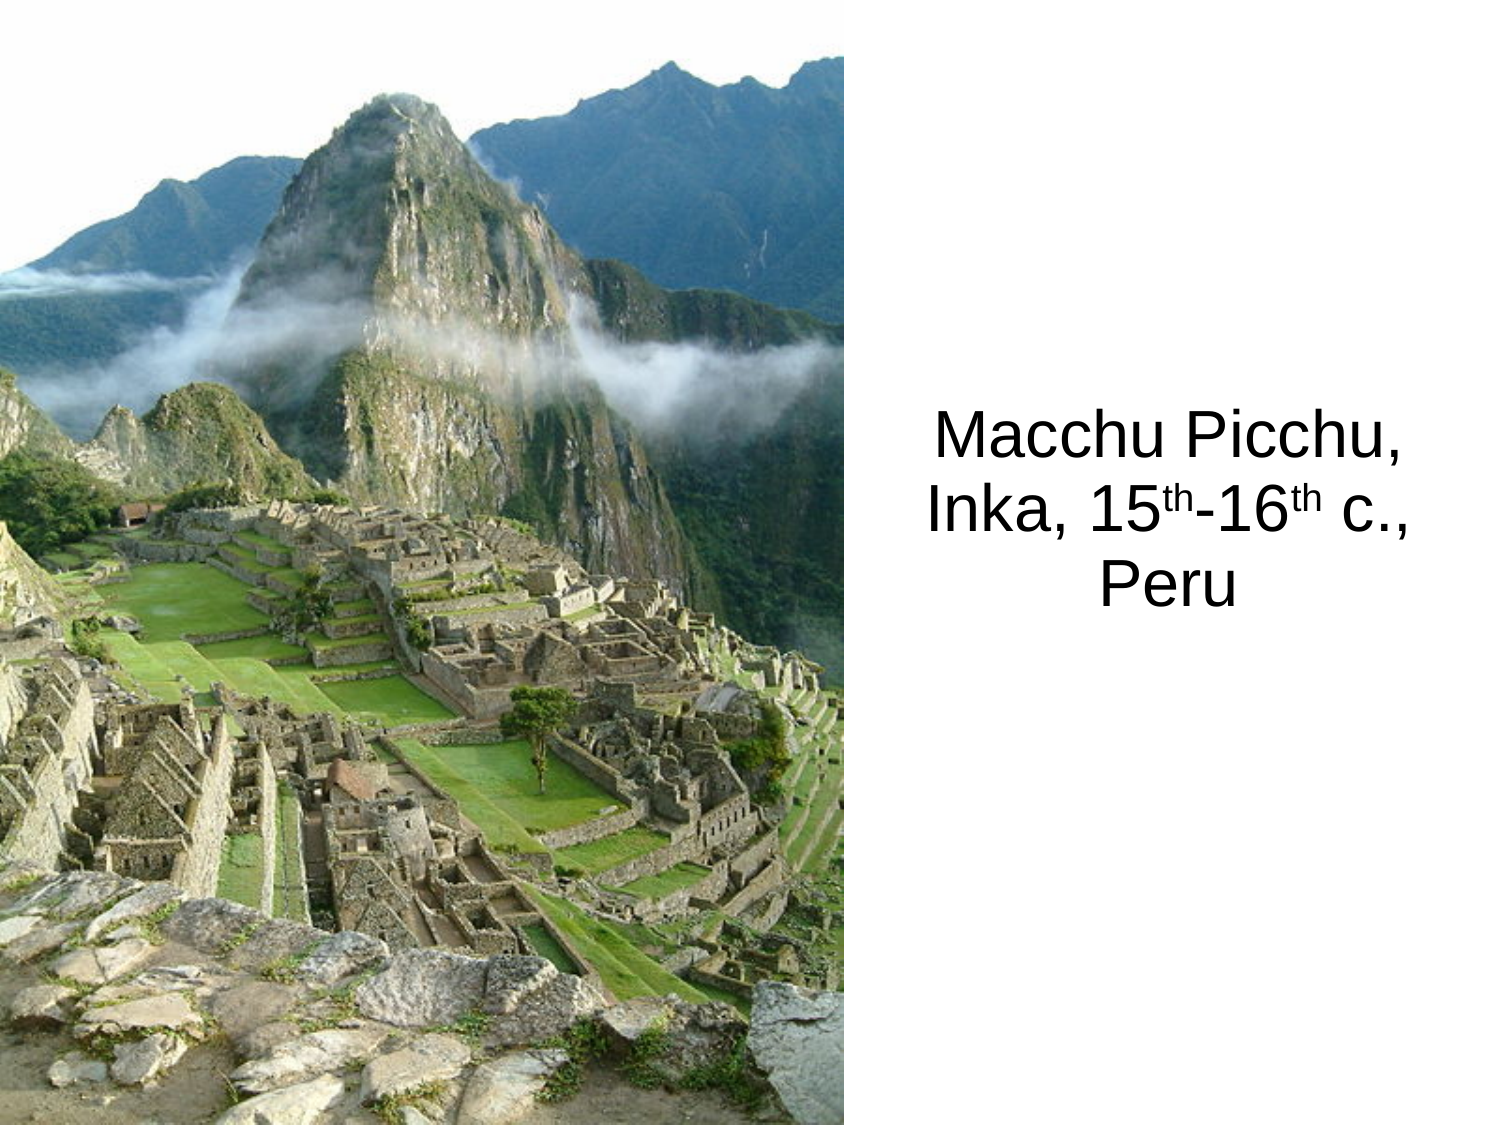

# Macchu Picchu, Inka, 15th-16th c., Peru